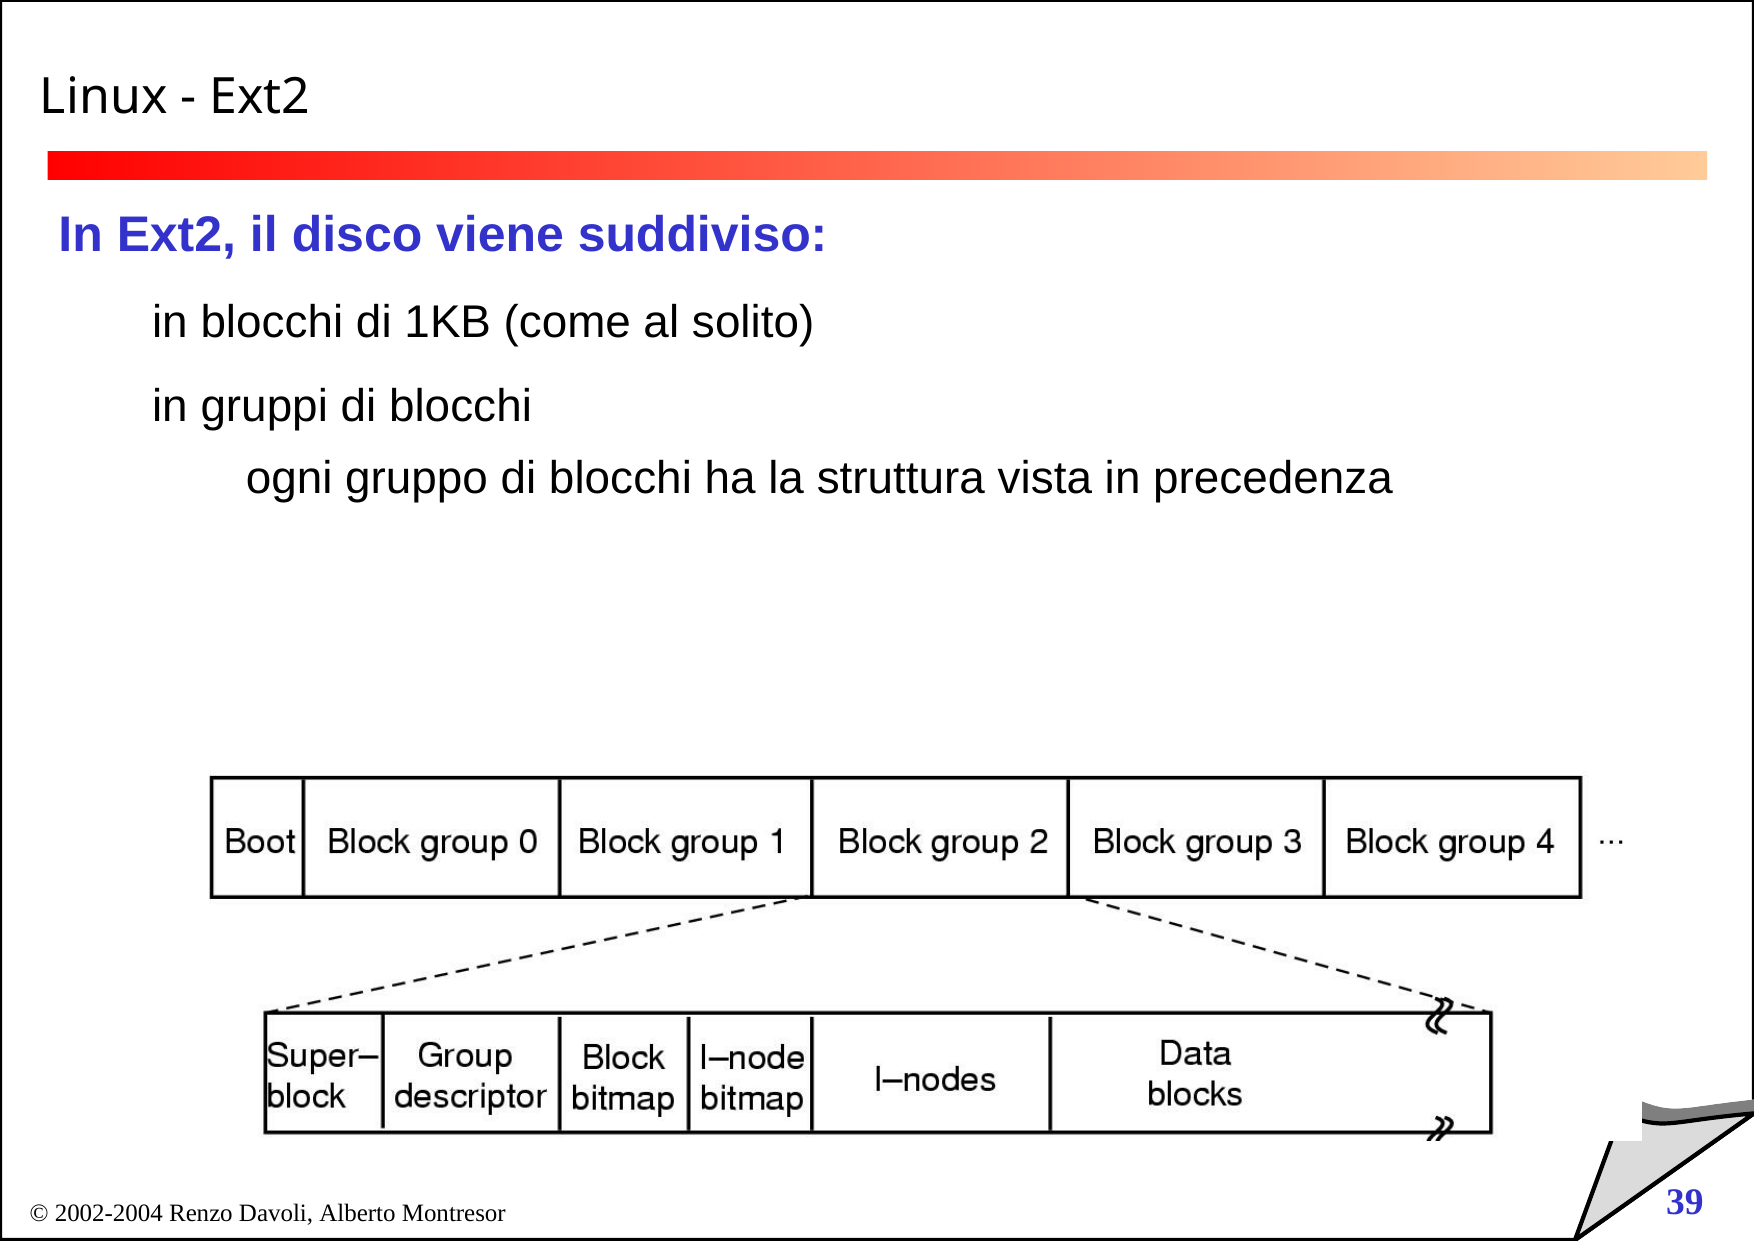

# Linux - Ext2
In Ext2, il disco viene suddiviso:
in blocchi di 1KB (come al solito)
in gruppi di blocchi
ogni gruppo di blocchi ha la struttura vista in precedenza